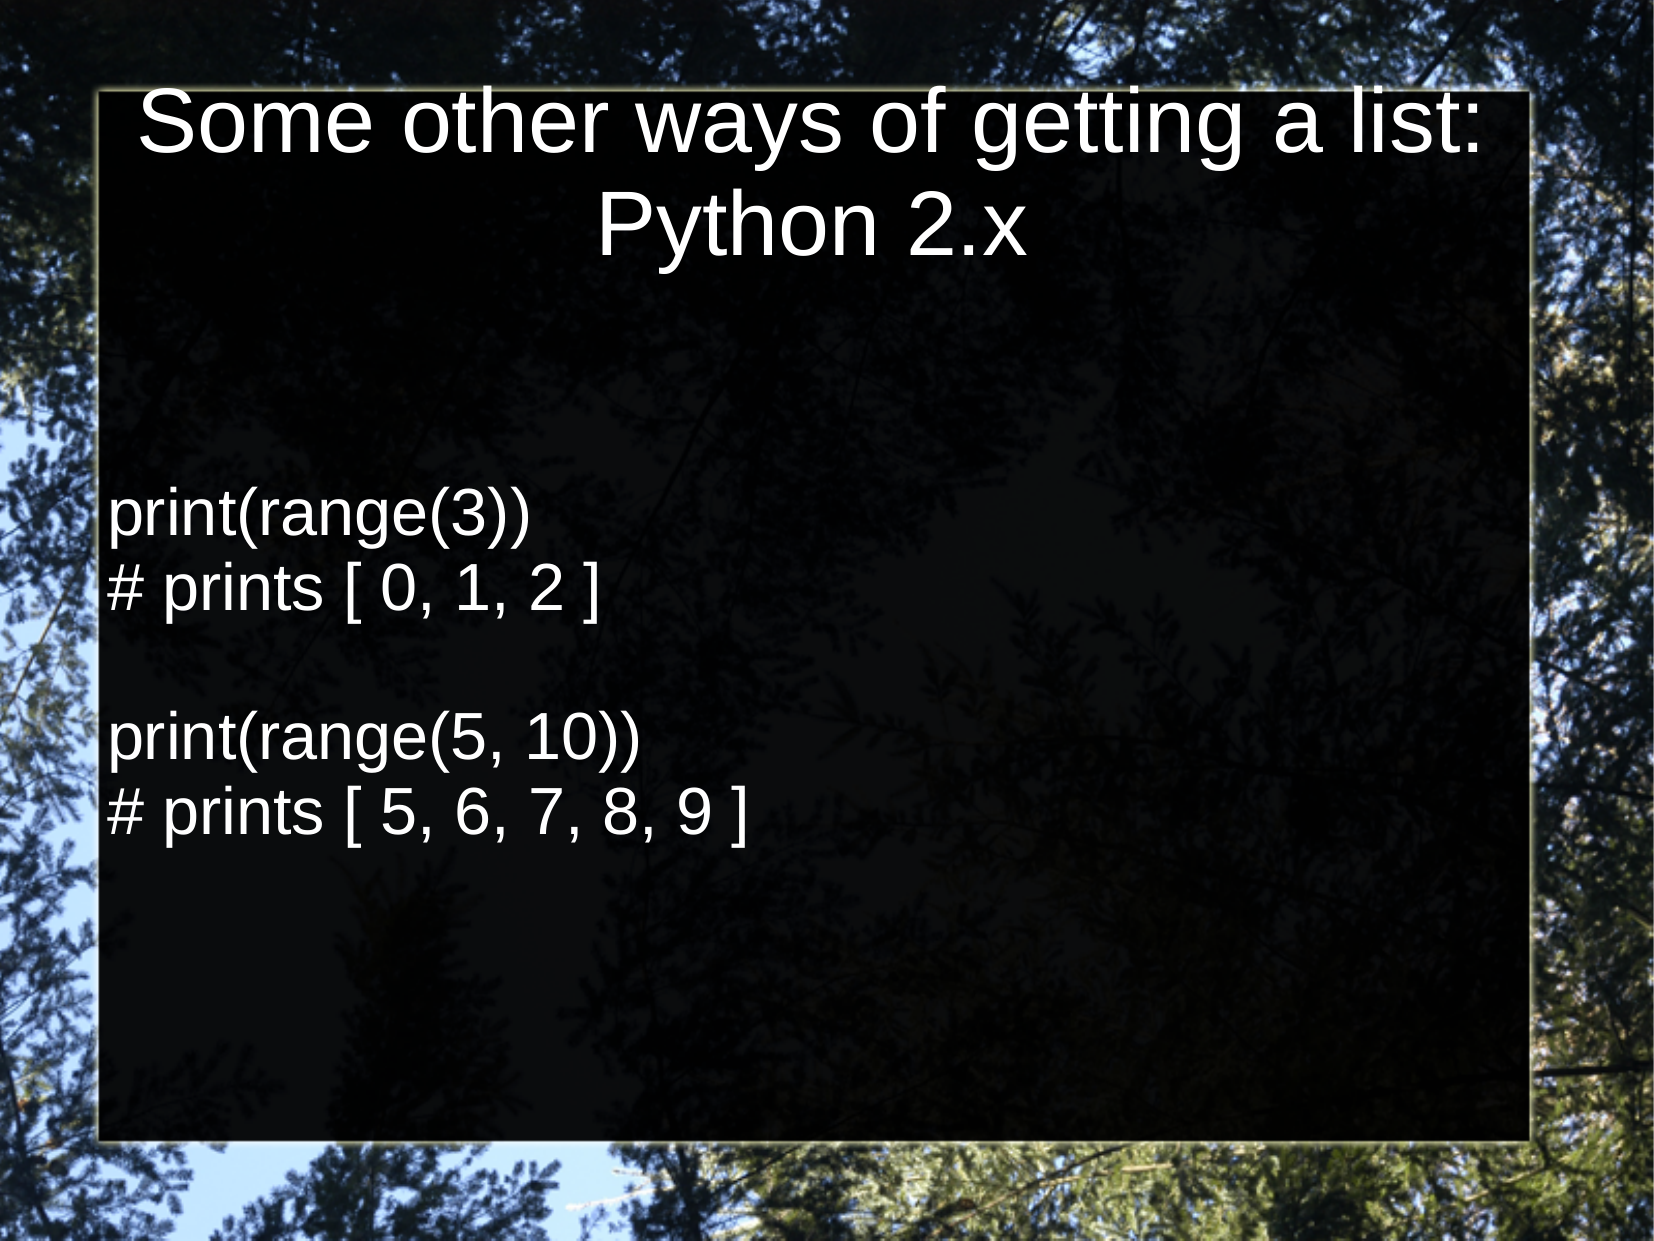

# Some other ways of getting a list: Python 2.x
 print(range(3))
 # prints [ 0, 1, 2 ]
 print(range(5, 10))
 # prints [ 5, 6, 7, 8, 9 ]